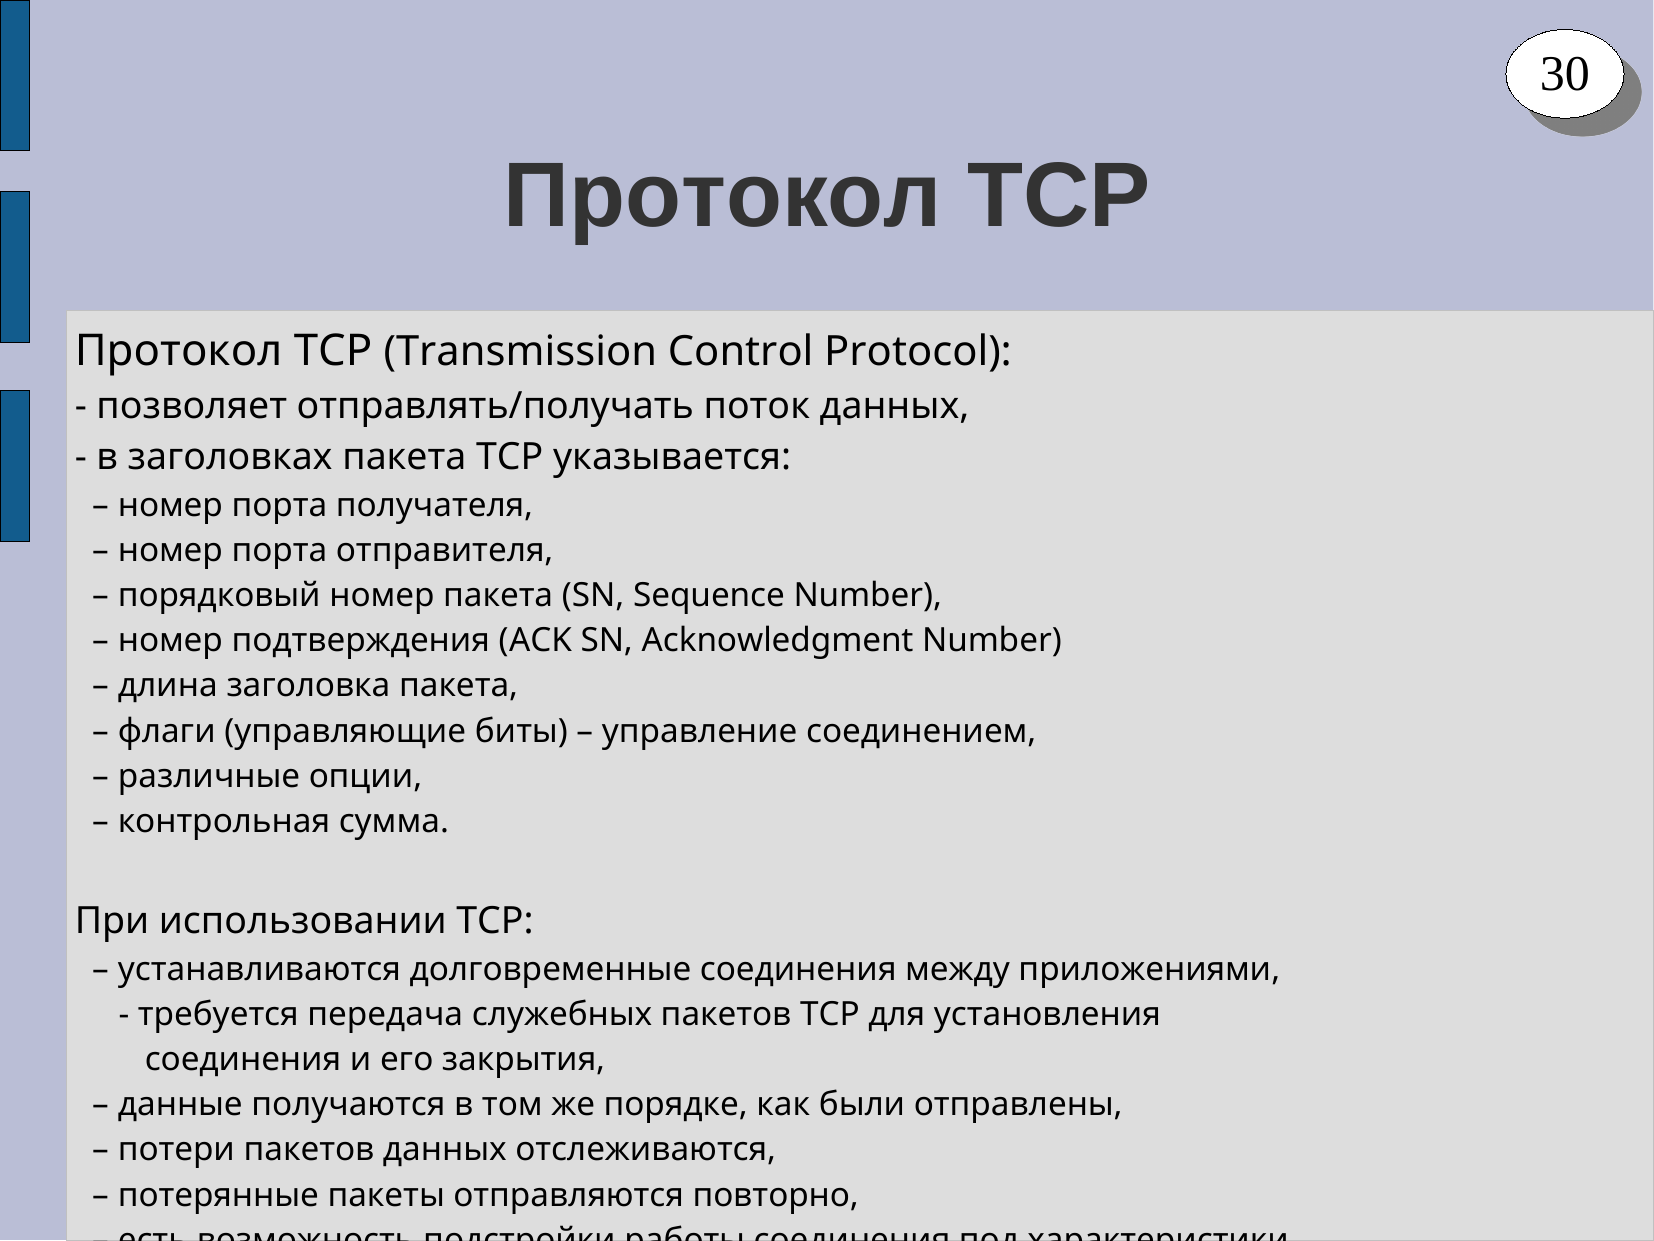

30
# Протокол TCP
Протокол TCP (Transmission Control Protocol):
- позволяет отправлять/получать поток данных,
- в заголовках пакета TCP указывается:
 – номер порта получателя,
 – номер порта отправителя,
 – порядковый номер пакета (SN, Sequence Number),
 – номер подтверждения (ACK SN, Acknowledgment Number)
 – длина заголовка пакета,
 – флаги (управляющие биты) – управление соединением,
 – различные опции,
 – контрольная сумма.
При использовании TCP:
 – устанавливаются долговременные соединения между приложениями,
 - требуется передача служебных пакетов TCP для установления
 соединения и его закрытия,
 – данные получаются в том же порядке, как были отправлены,
 – потери пакетов данных отслеживаются,
 – потерянные пакеты отправляются повторно,
 – есть возможность подстройки работы соединения под характеристики
 канала связи.